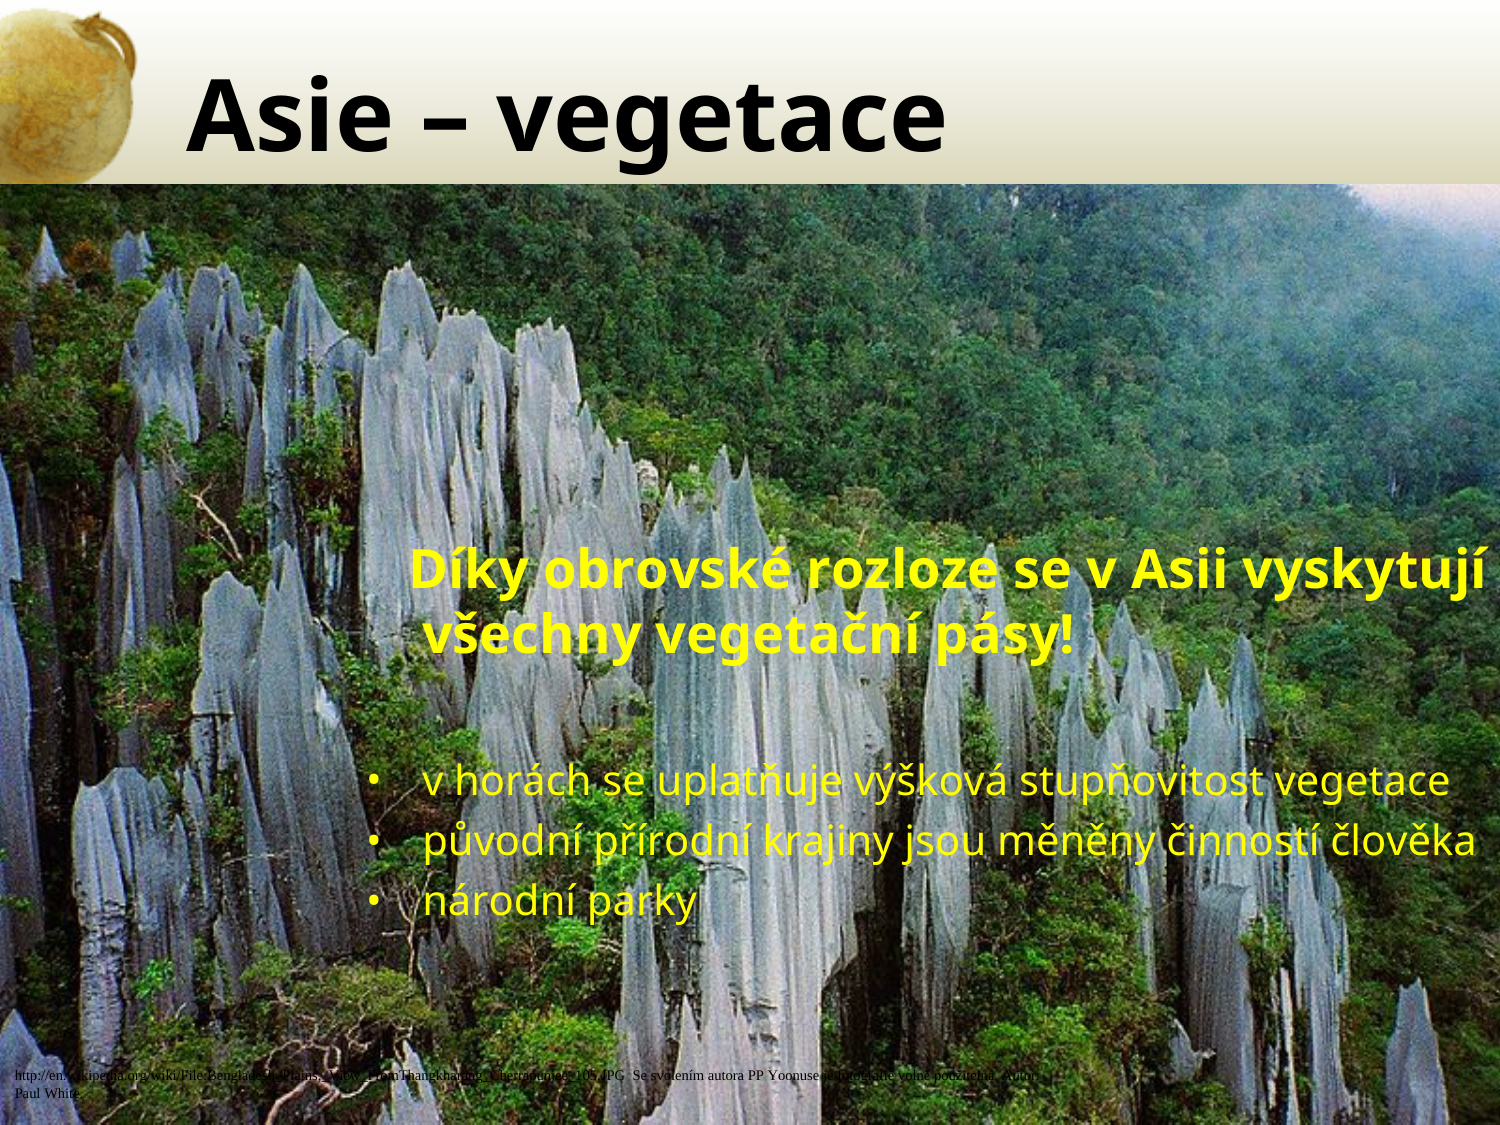

# Asie – vegetace
 Díky obrovské rozloze se v Asii vyskytují všechny vegetační pásy!
v horách se uplatňuje výšková stupňovitost vegetace
původní přírodní krajiny jsou měněny činností člověka
národní parky
http://en.wikipedia.org/wiki/File:Bengladesh_Plains,_View_FromThangkharang_Cherrapunjee_105.JPG Se svolením autora PP Yoonuse je fotografie volně použitelná. Autor: Paul White.